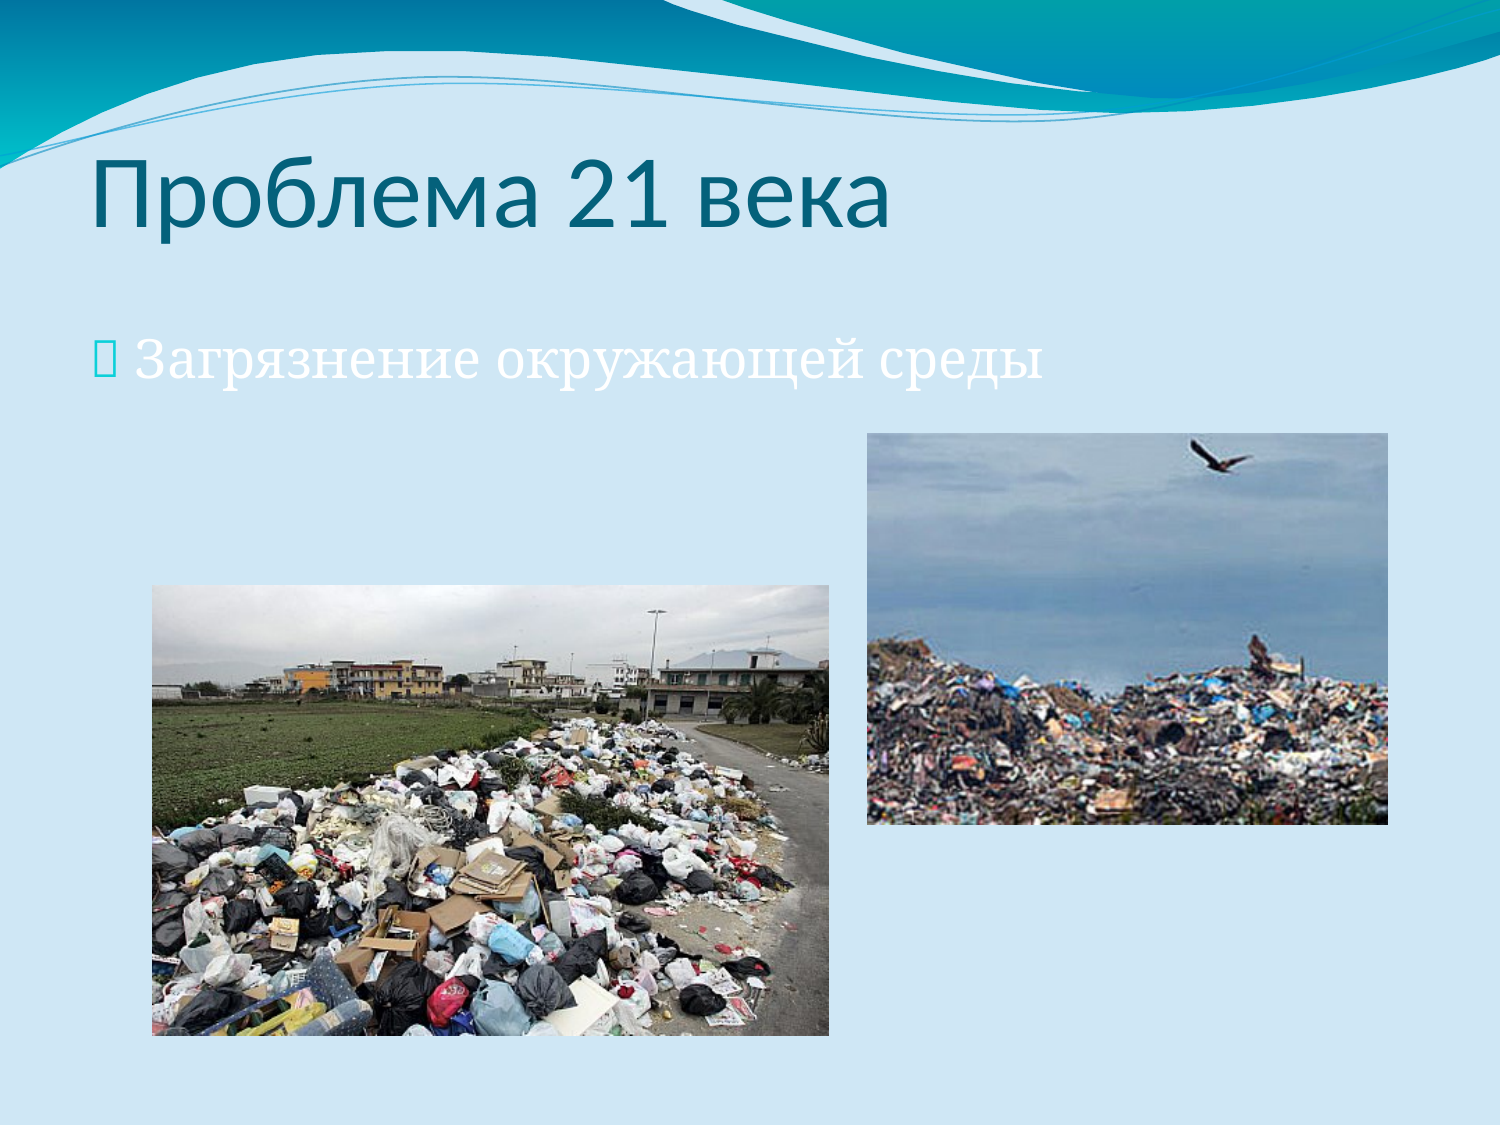

# Проблема 21 века
Загрязнение окружающей среды